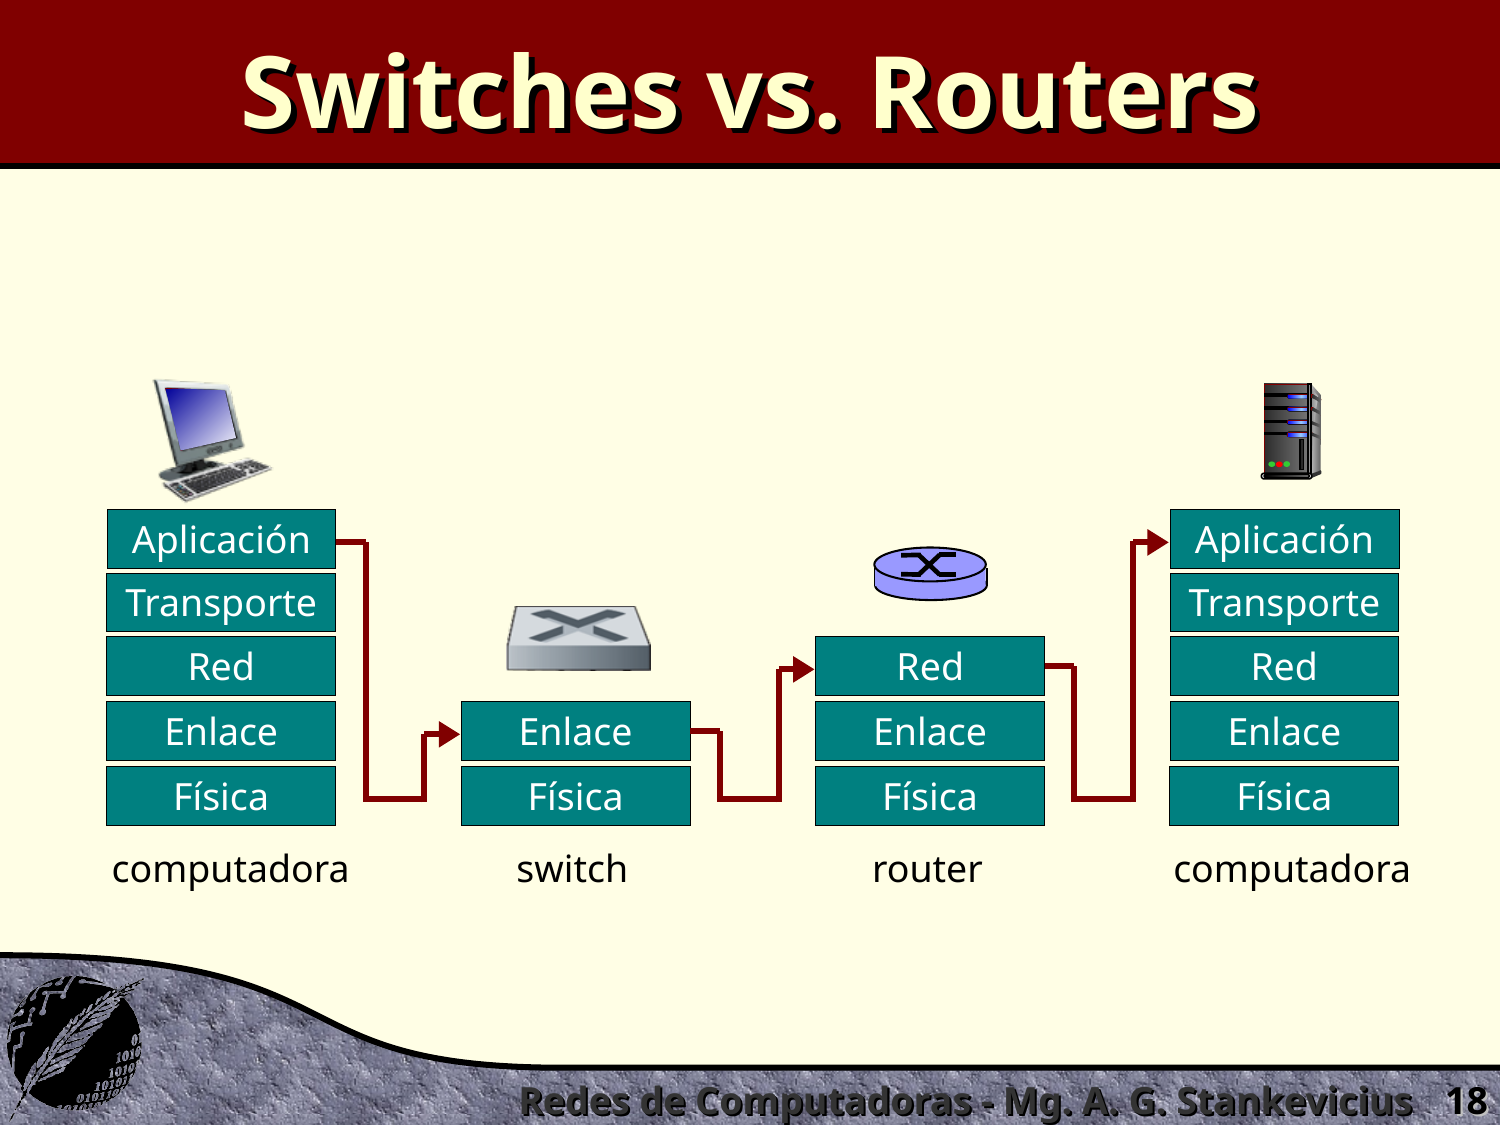

# Switches vs. Routers
Aplicación
Transporte
Red
Enlace
Física
Aplicación
Transporte
Red
Enlace
Física
Red
Enlace
Física
Enlace
Física
computadora
switch
router
computadora
18